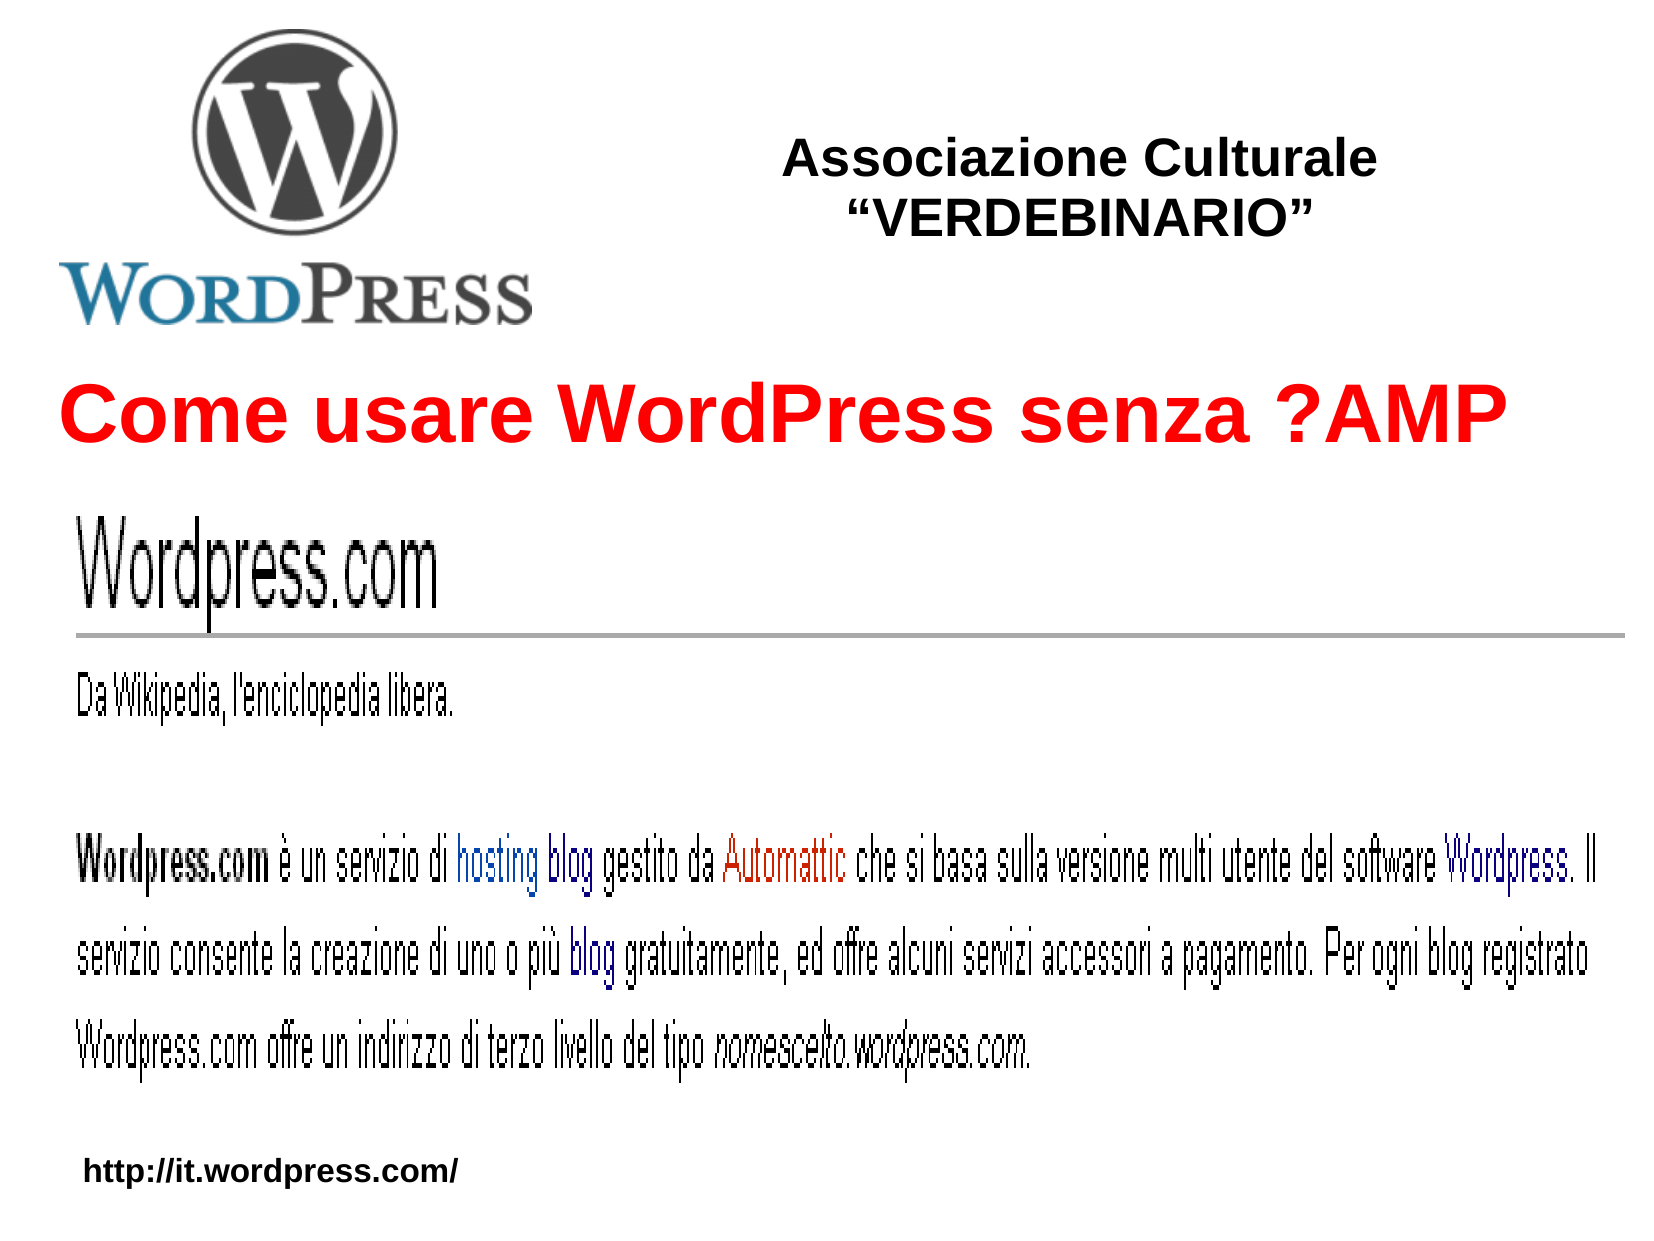

# Associazione Culturale “VERDEBINARIO”
Come usare WordPress senza ?AMP
http://it.wordpress.com/